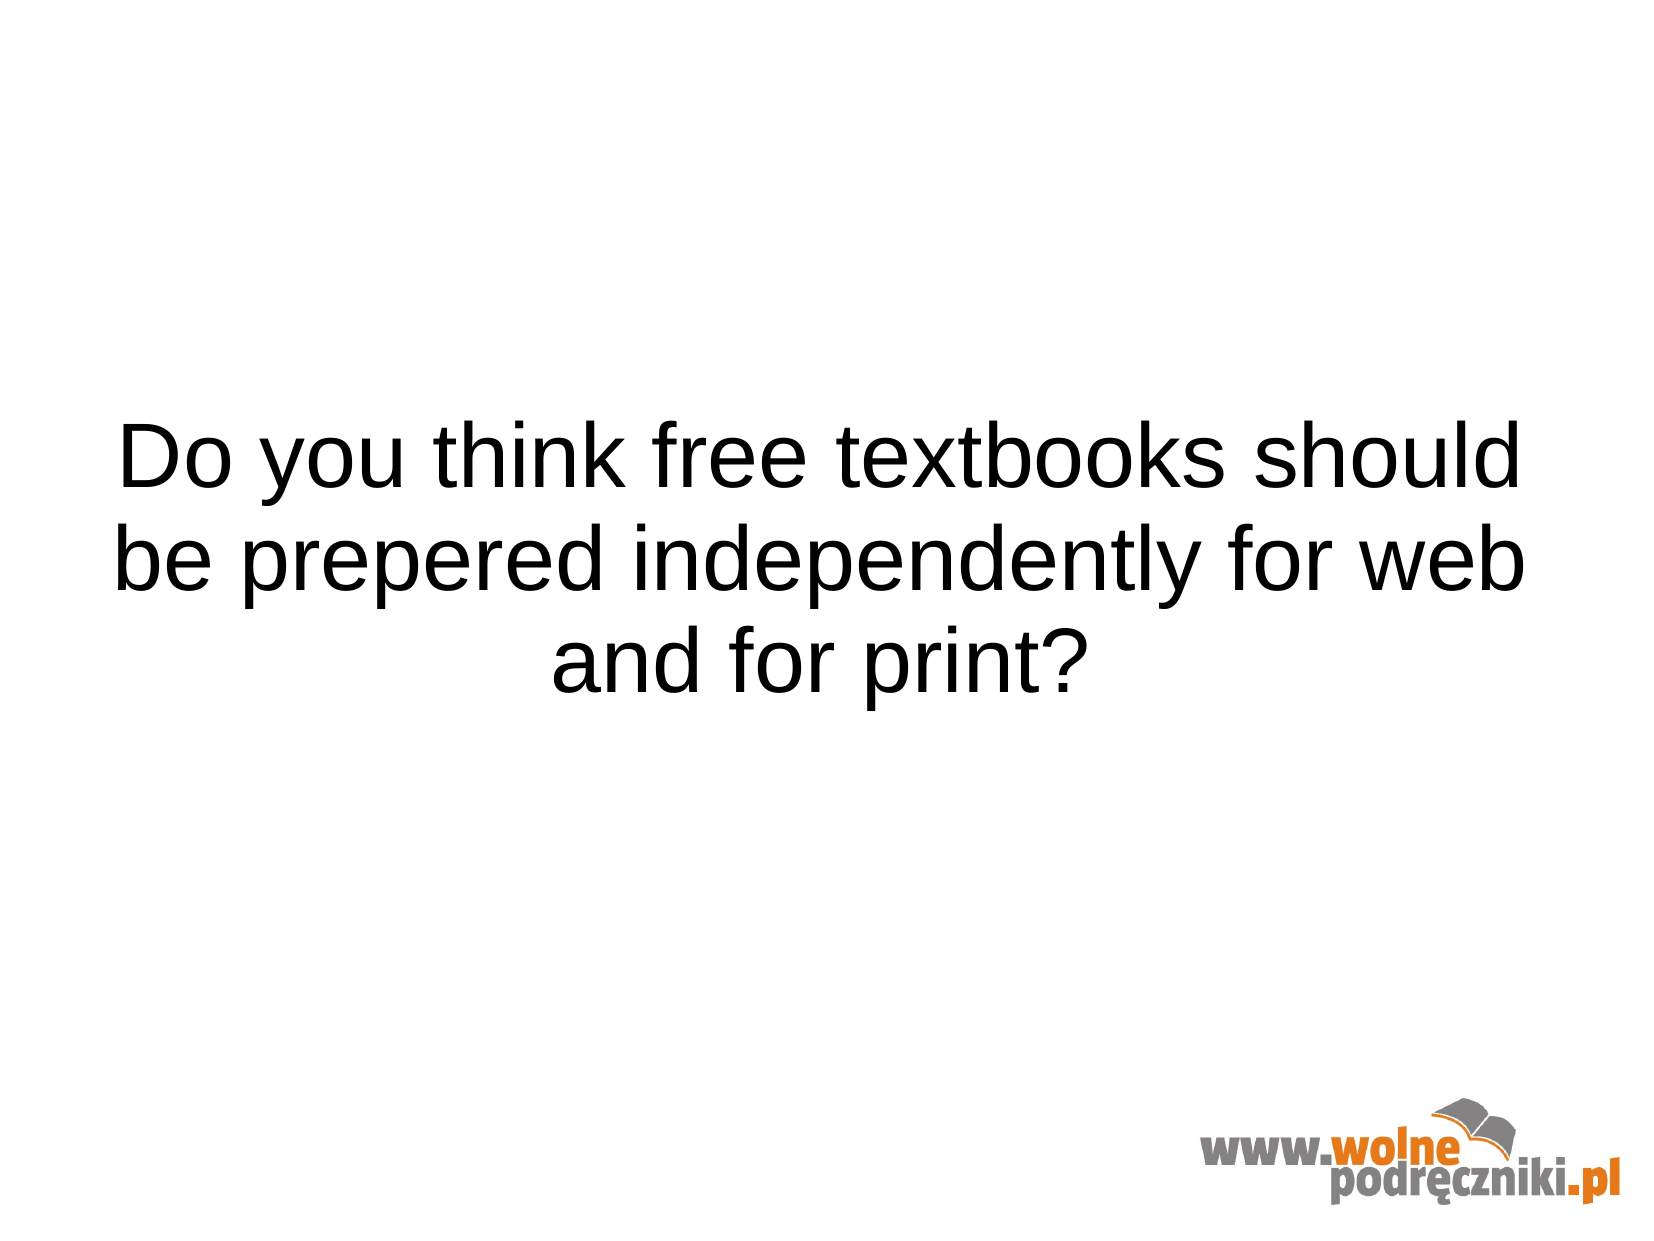

# Do you think free textbooks should be prepered independently for web and for print?